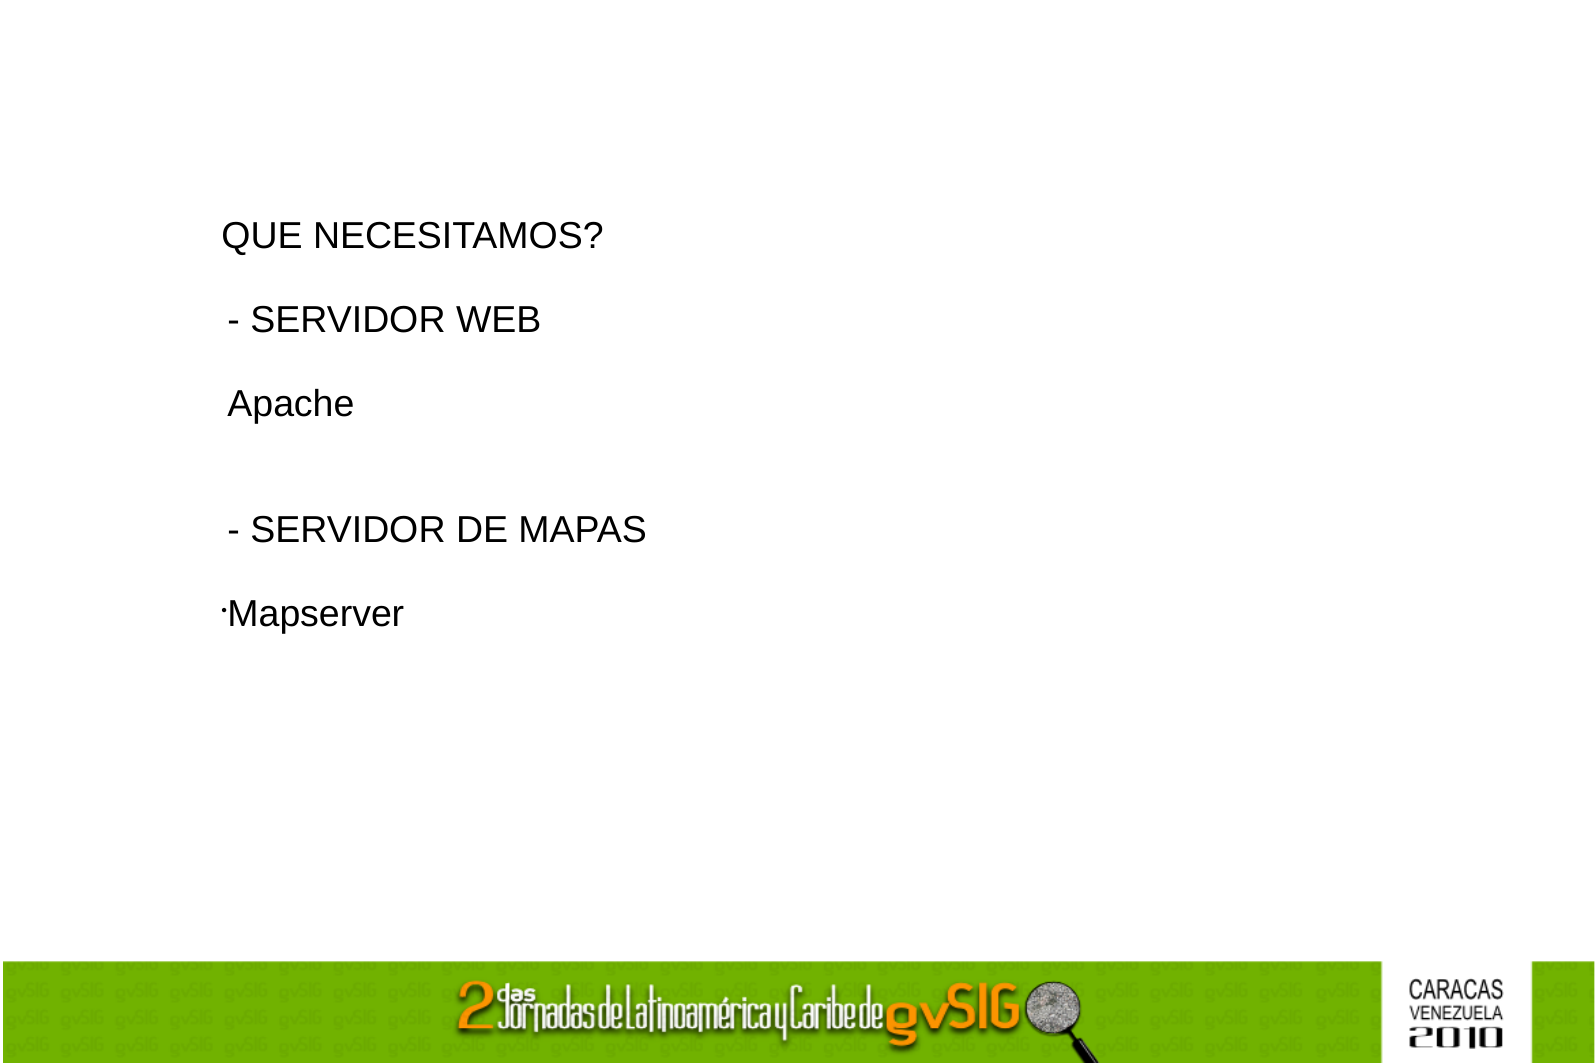

QUE NECESITAMOS?
- SERVIDOR WEB
Apache
- SERVIDOR DE MAPAS
Mapserver